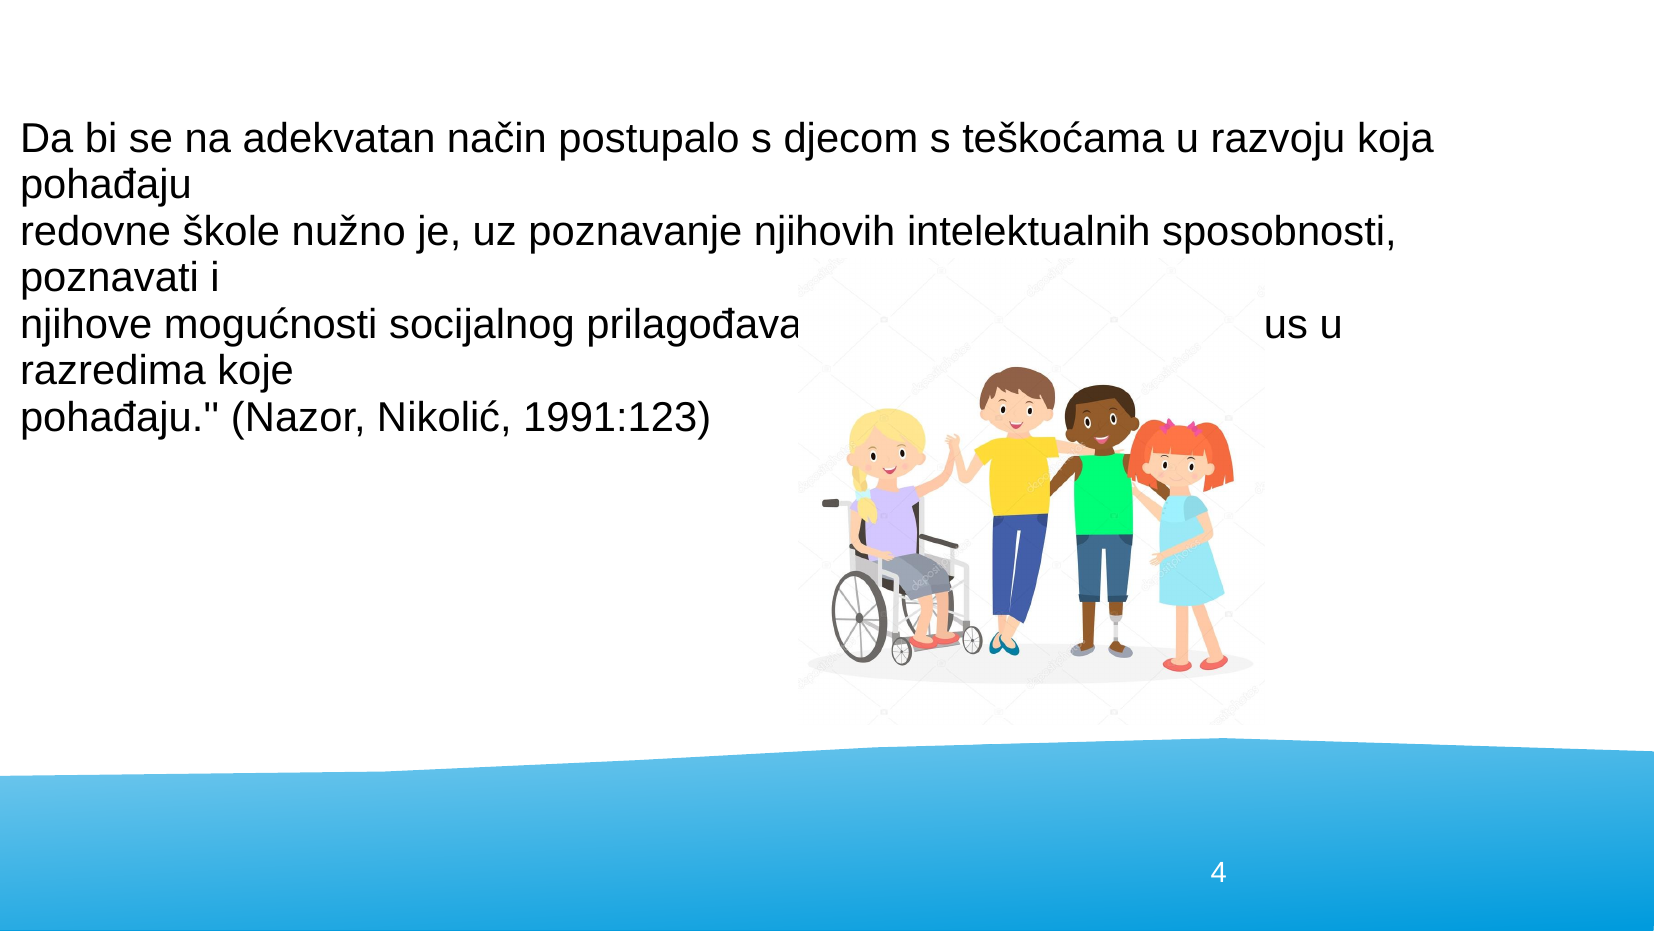

Da bi se na adekvatan način postupalo s djecom s teškoćama u razvoju koja pohađaju
redovne škole nužno je, uz poznavanje njihovih intelektualnih sposobnosti, poznavati i
njihove mogućnosti socijalnog prilagođavanja te njihov socijalni status u razredima koje
pohađaju.'' (Nazor, Nikolić, 1991:123)